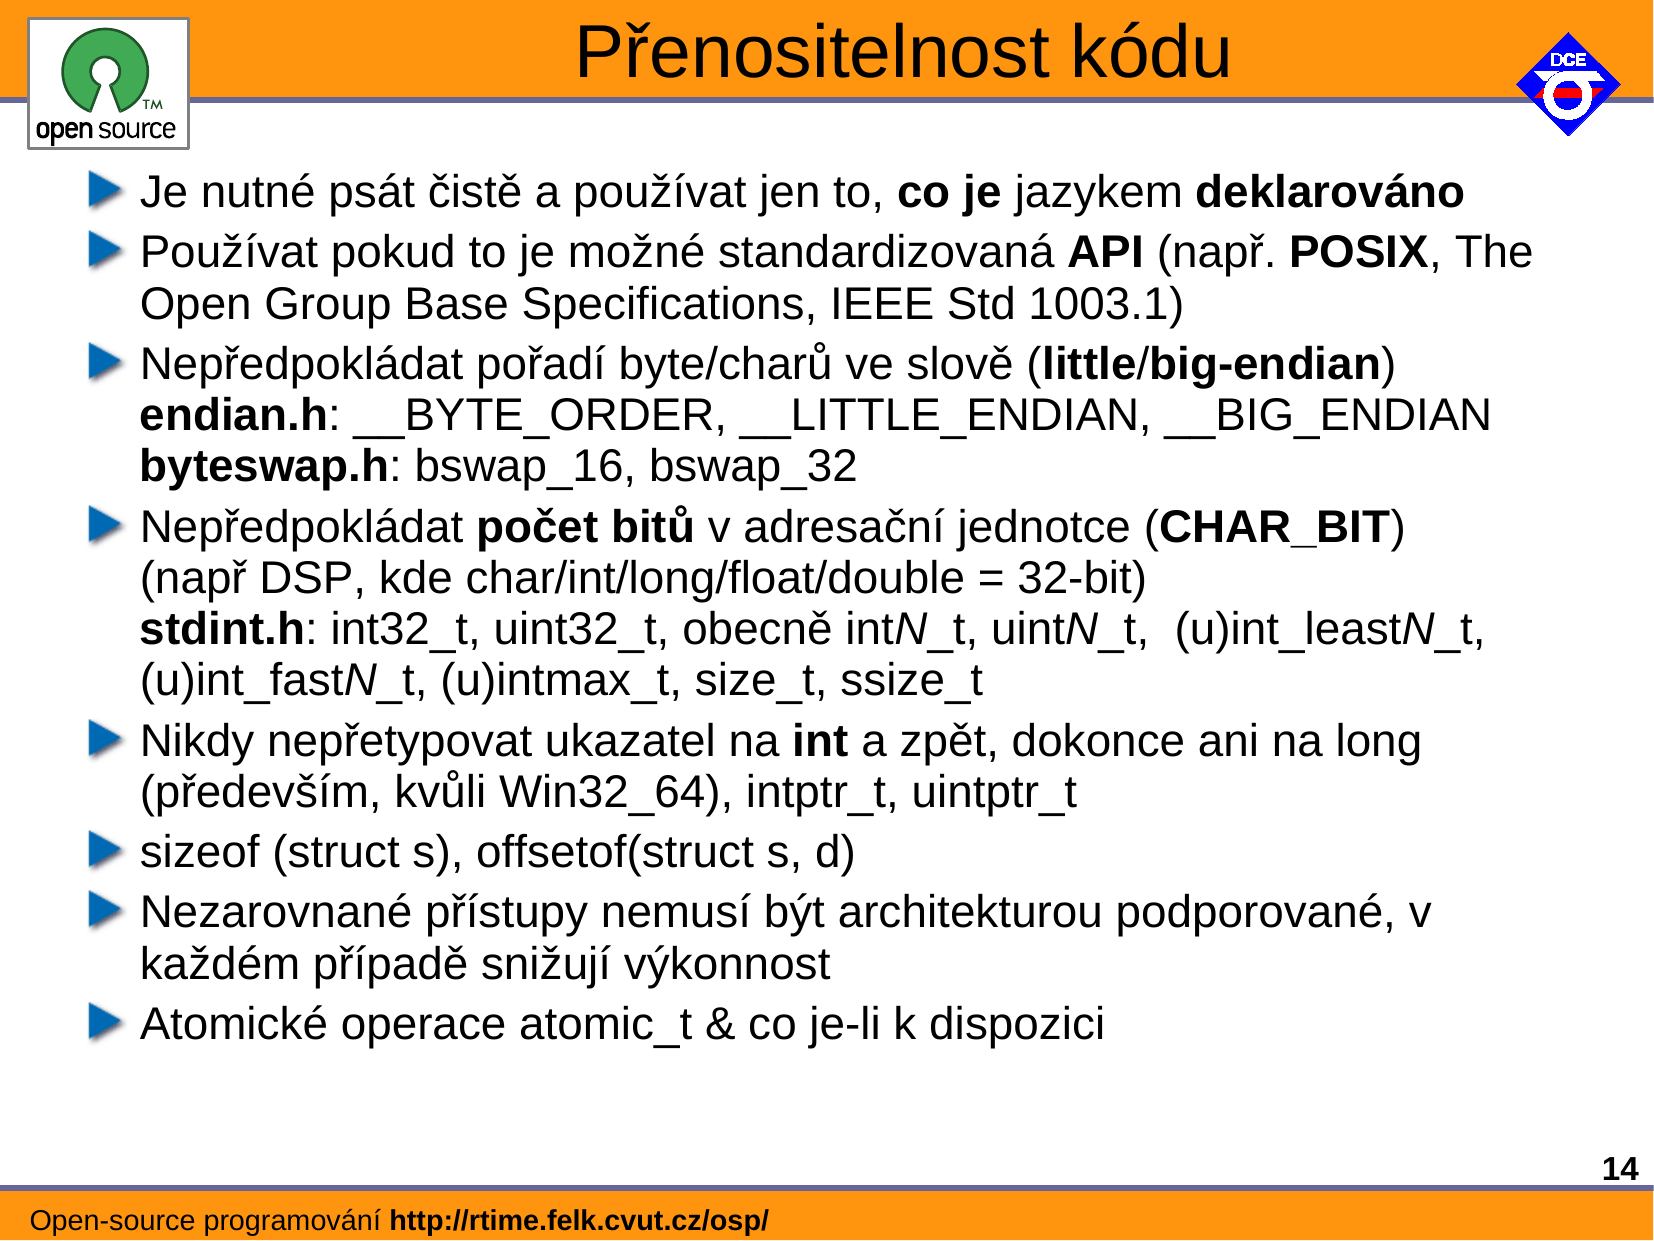

# Přenositelnost kódu
Je nutné psát čistě a používat jen to, co je jazykem deklarováno
Používat pokud to je možné standardizovaná API (např. POSIX, The Open Group Base Specifications, IEEE Std 1003.1)
Nepředpokládat pořadí byte/charů ve slově (little/big-endian)
endian.h: __BYTE_ORDER, __LITTLE_ENDIAN, __BIG_ENDIAN
byteswap.h: bswap_16, bswap_32
Nepředpokládat počet bitů v adresační jednotce (CHAR_BIT)
(např DSP, kde char/int/long/float/double = 32-bit)
stdint.h: int32_t, uint32_t, obecně intN_t, uintN_t, (u)int_leastN_t, (u)int_fastN_t, (u)intmax_t, size_t, ssize_t
Nikdy nepřetypovat ukazatel na int a zpět, dokonce ani na long (především, kvůli Win32_64), intptr_t, uintptr_t
sizeof (struct s), offsetof(struct s, d)
Nezarovnané přístupy nemusí být architekturou podporované, v každém případě snižují výkonnost
Atomické operace atomic_t & co je-li k dispozici